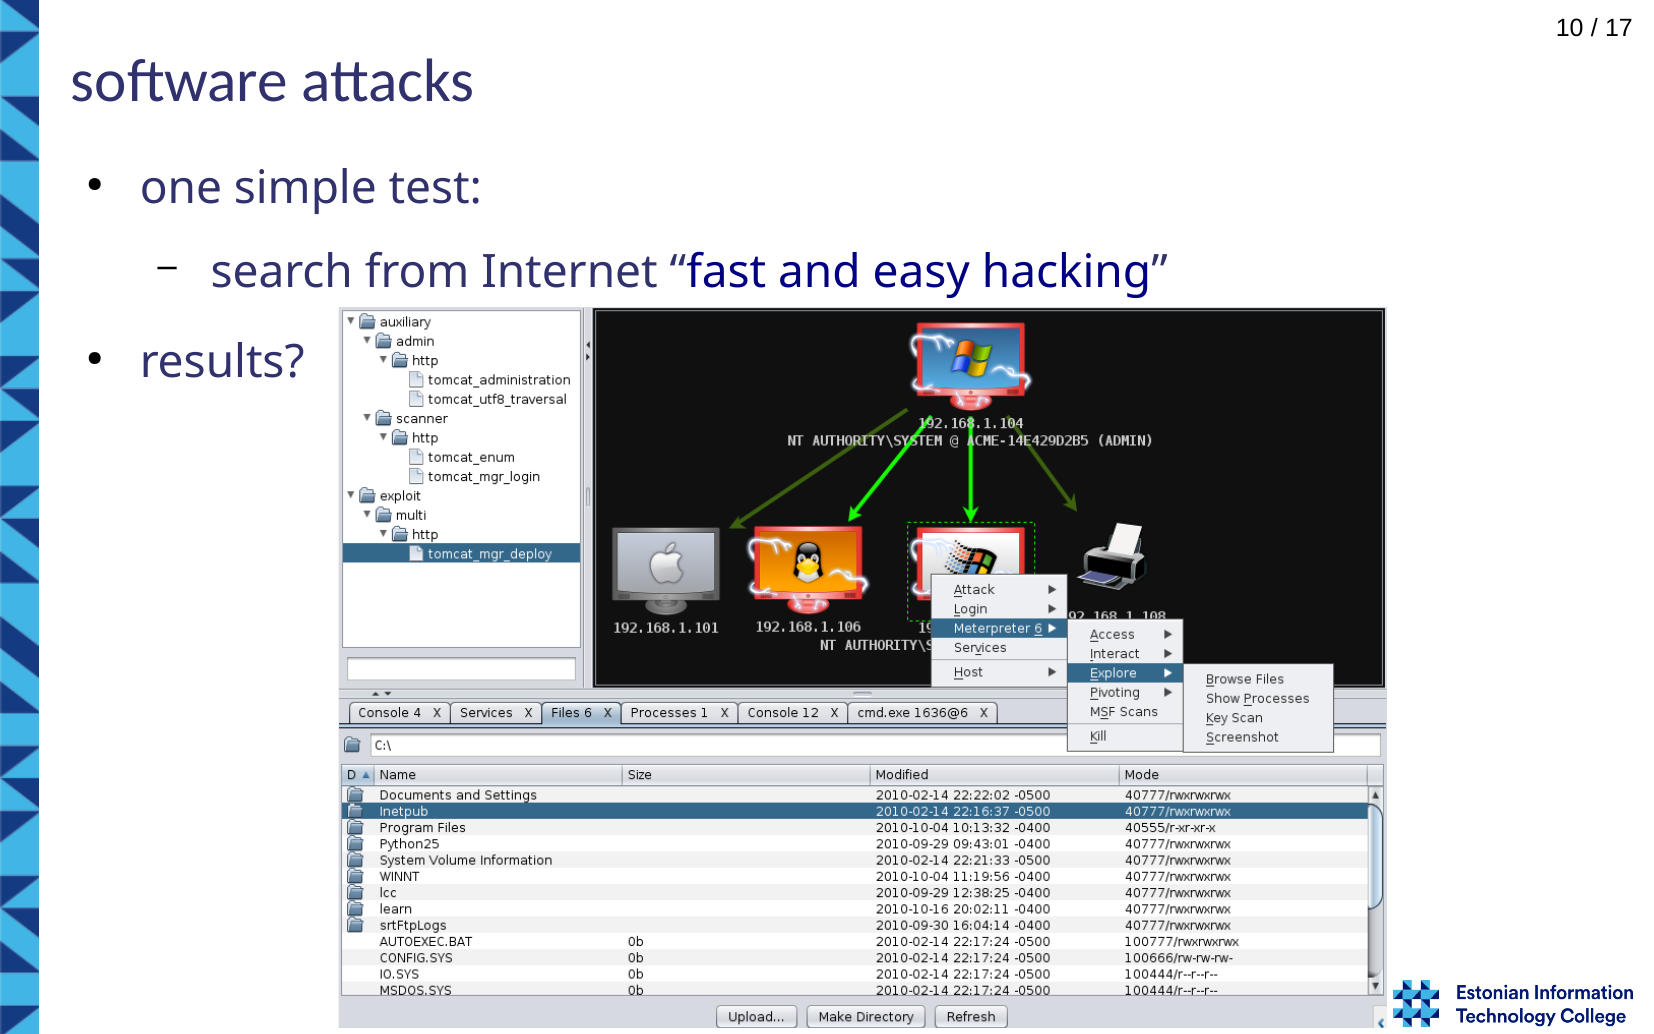

# software attacks
one simple test:
search from Internet “fast and easy hacking”
results?